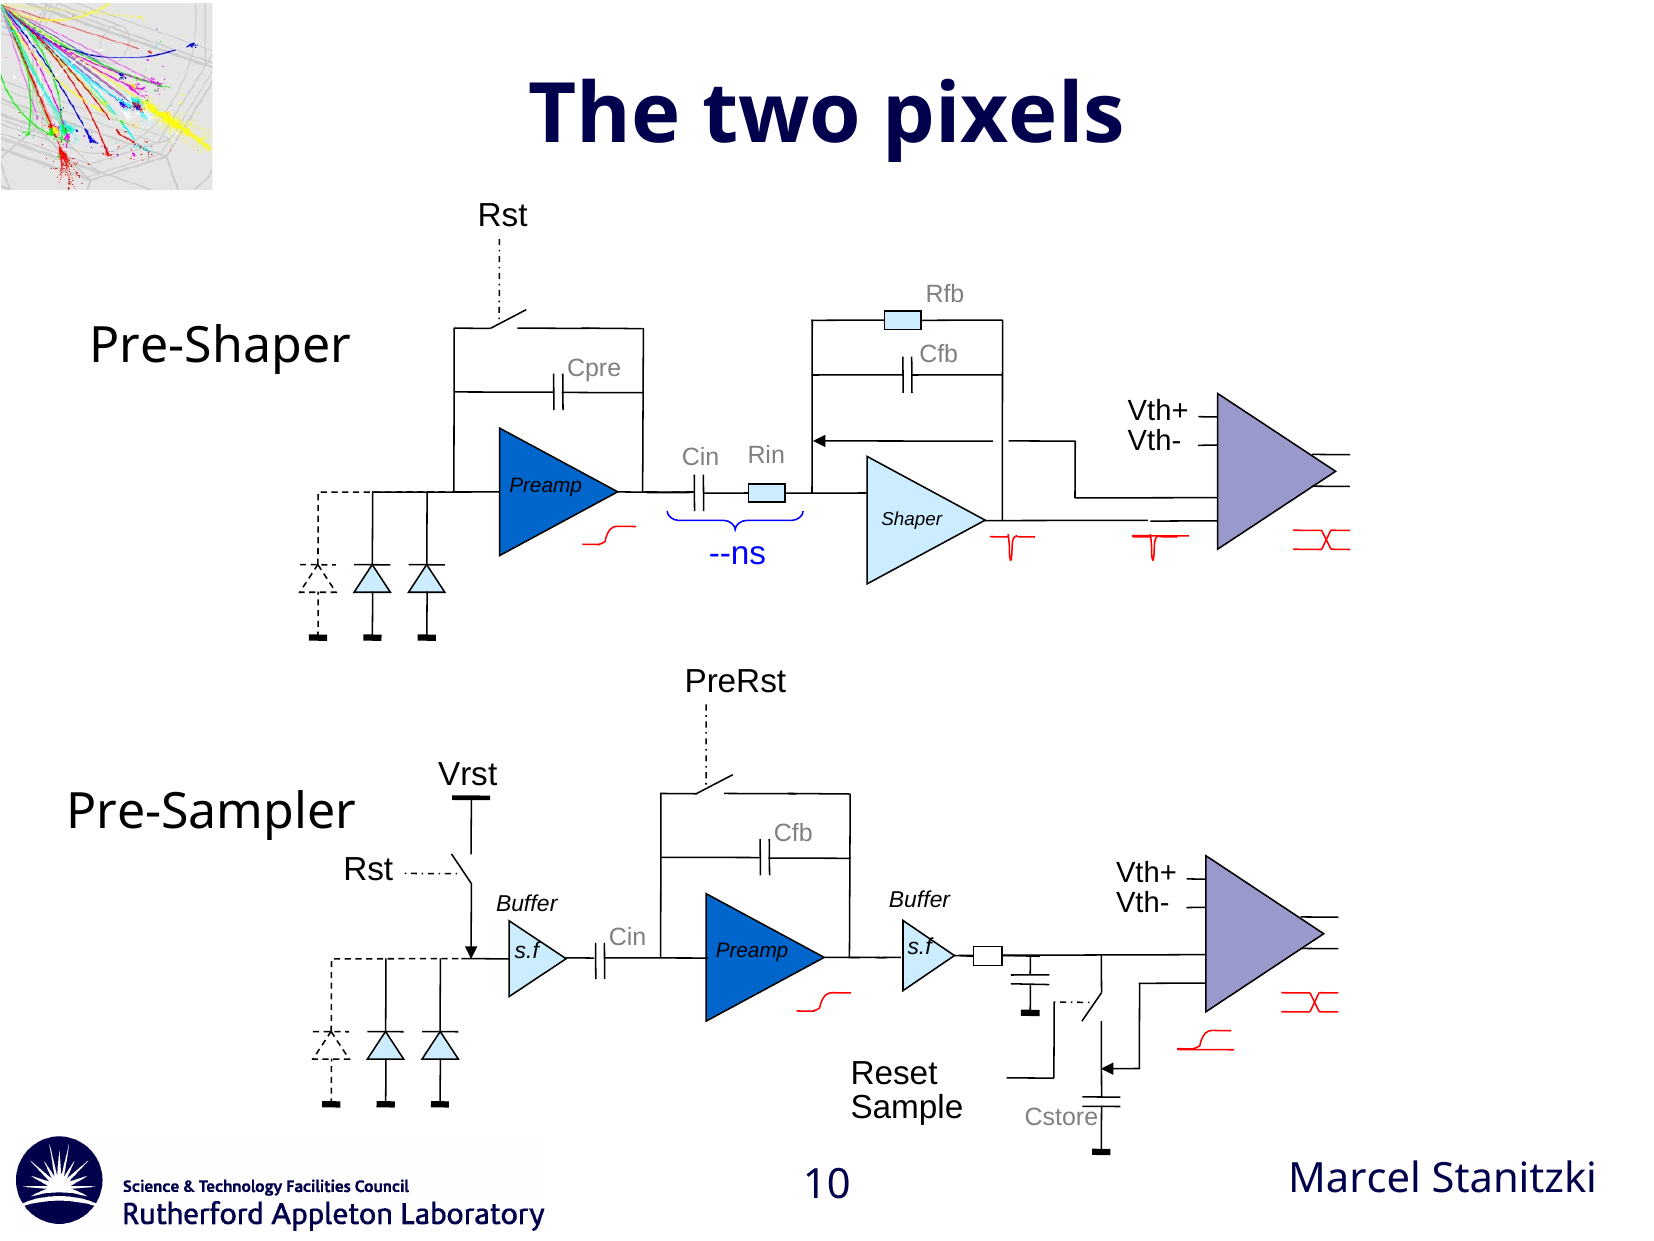

# The two pixels
Rst
Rfb
Cfb
Cpre
Vth+
Vth-
Rin
Cin
Preamp
Shaper
--ns
Pre-Shaper
PreRst
Vrst
Cfb
Rst
Buffer
s.f
Buffer
s.f
Cin
Preamp
Vth+
Vth-
Reset
Sample
Cstore
Pre-Sampler